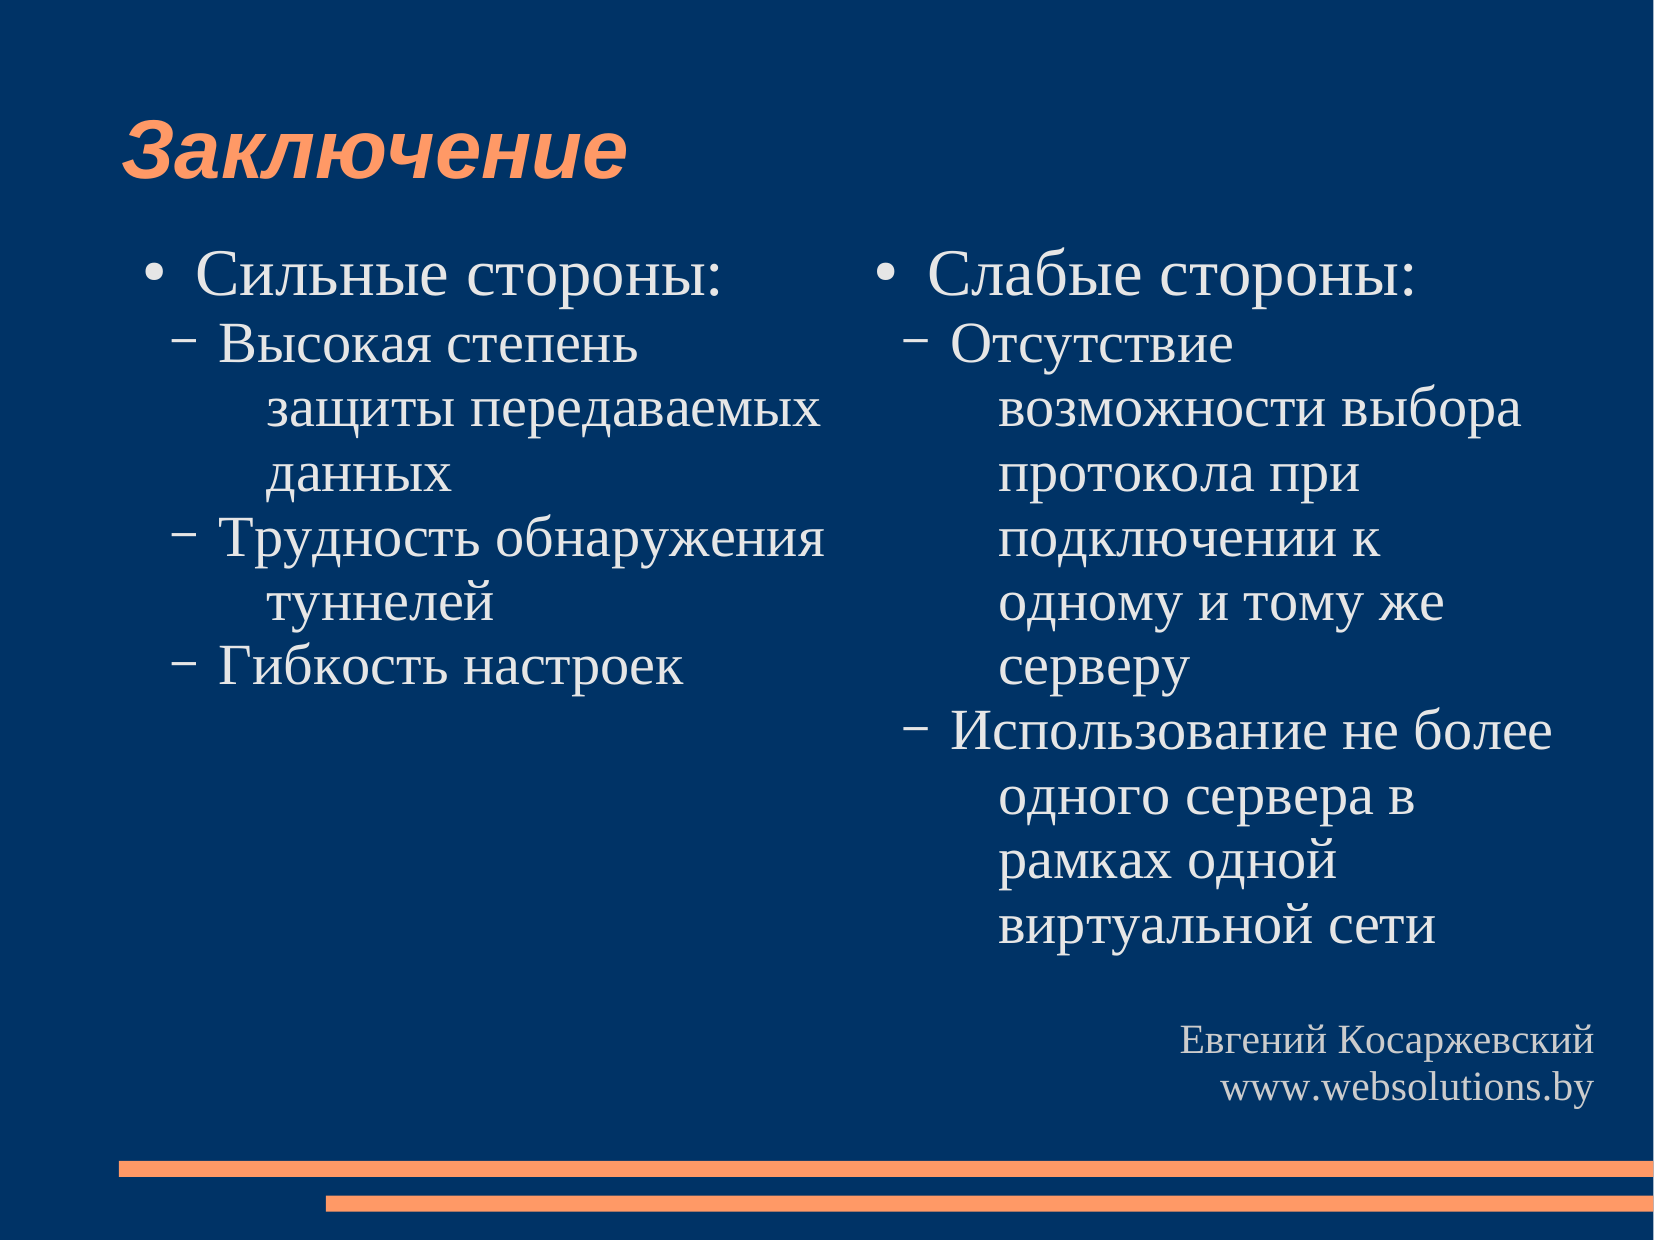

# Заключение
Сильные стороны:
Высокая степень защиты передаваемых данных
Трудность обнаружения туннелей
Гибкость настроек
Слабые стороны:
Отсутствие возможности выбора протокола при подключении к одному и тому же серверу
Использование не более одного сервера в рамках одной виртуальной сети
Евгений Косаржевский
www.websolutions.by